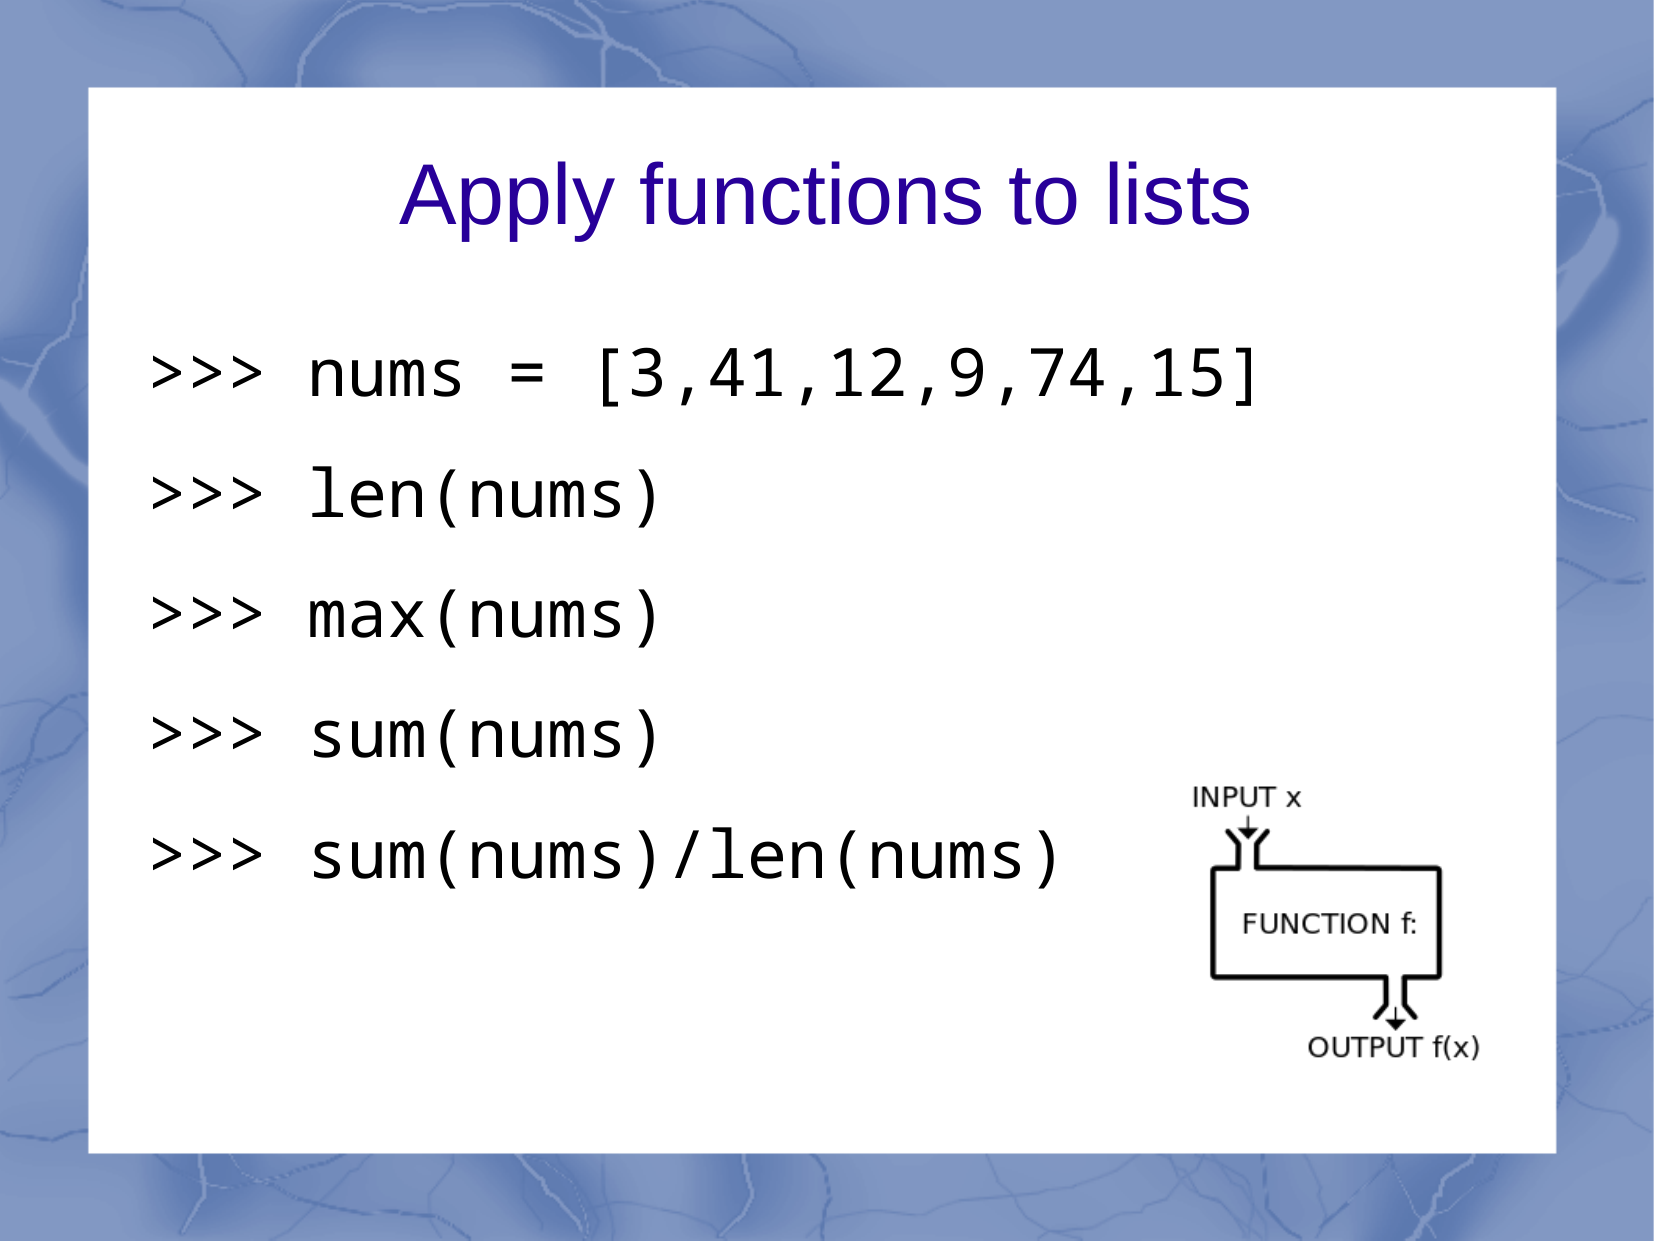

# Apply functions to lists
>>> nums = [3,41,12,9,74,15]
>>> len(nums)
>>> max(nums)
>>> sum(nums)
>>> sum(nums)/len(nums)